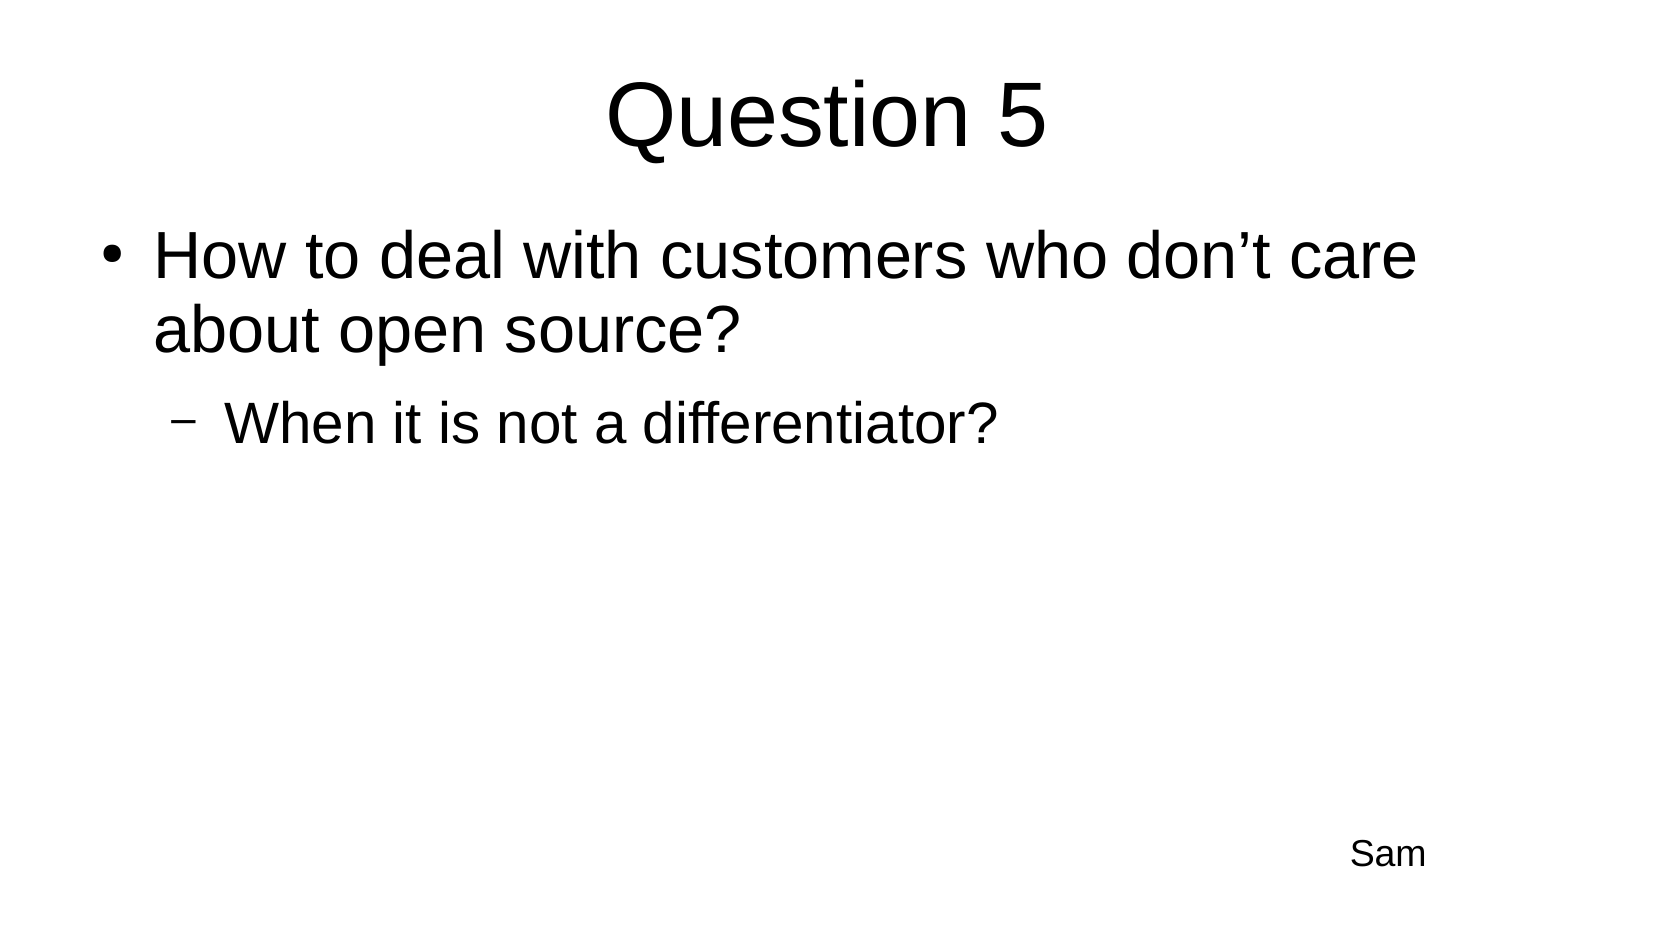

# Question 5
How to deal with customers who don’t care about open source?
When it is not a differentiator?
Sam